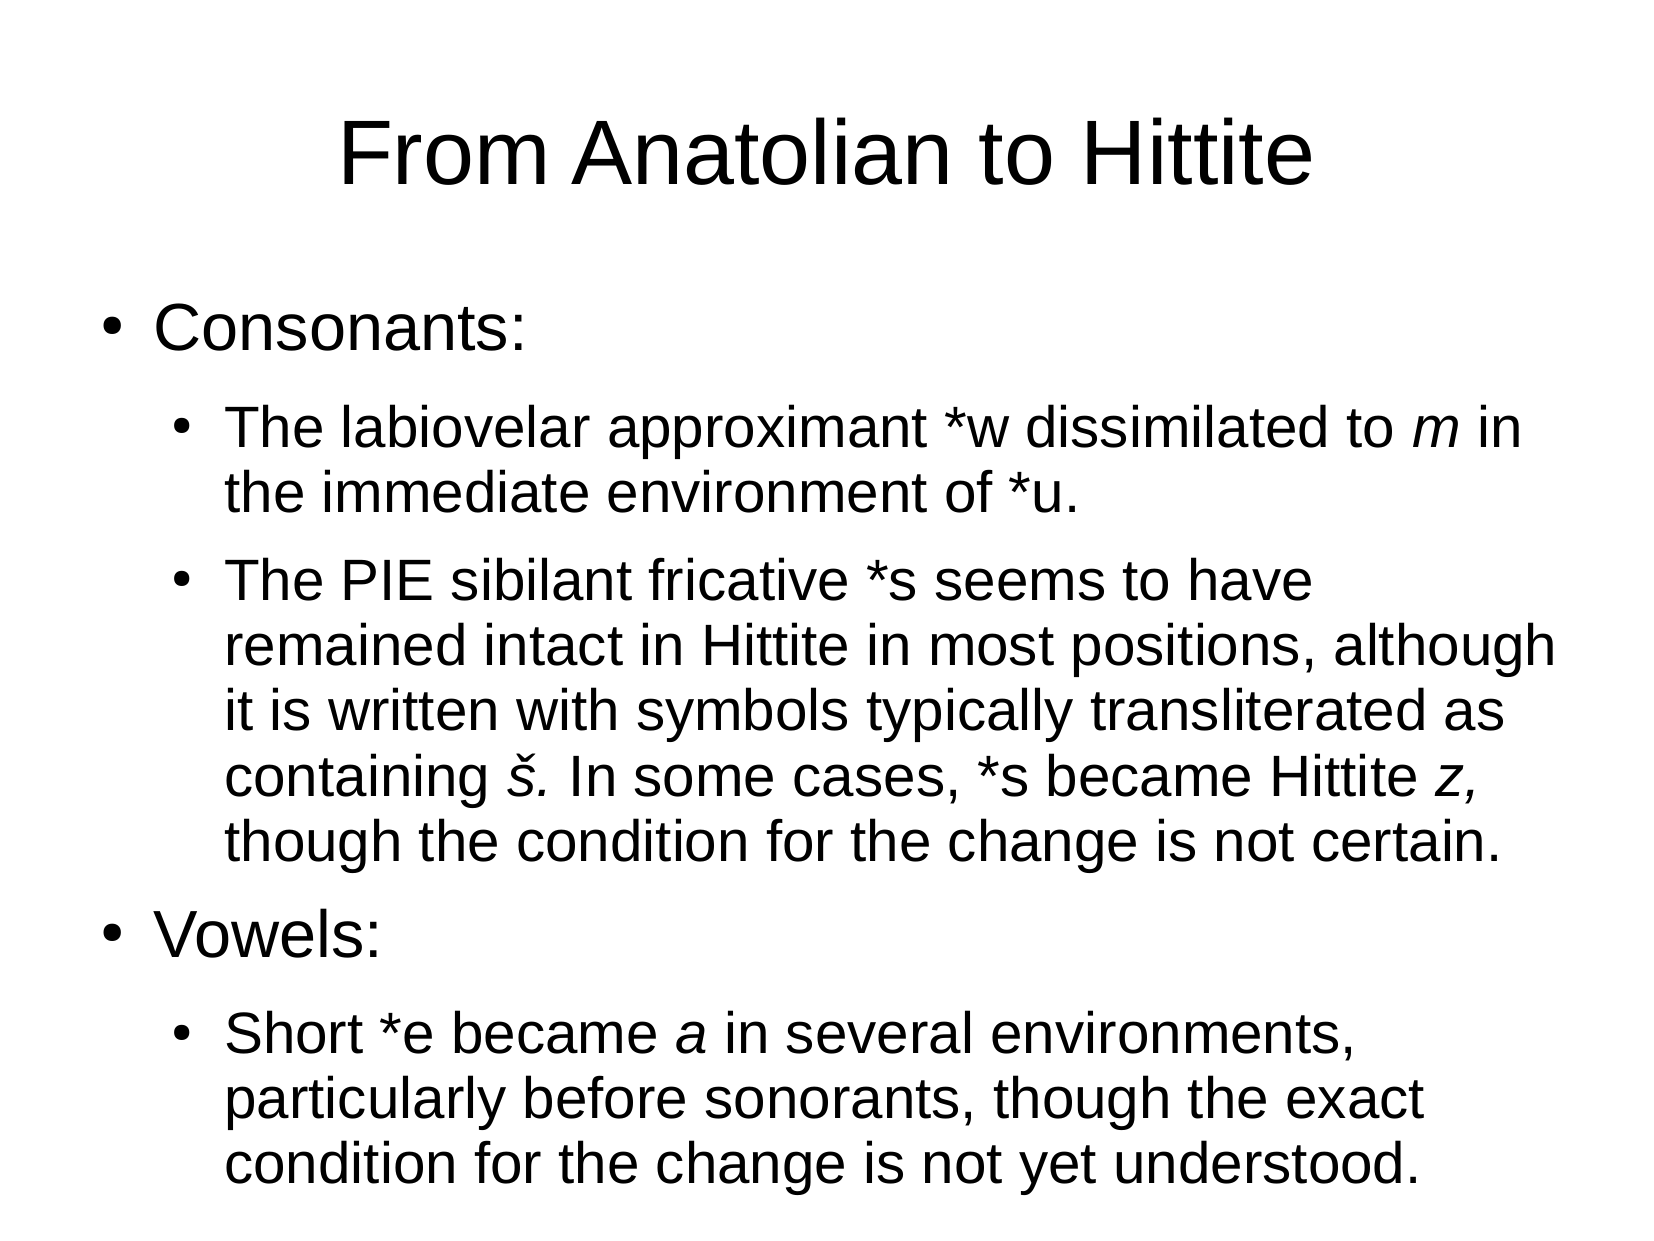

# From Anatolian to Hittite
Consonants:
The labiovelar approximant *w dissimilated to m in the immediate environment of *u.
The PIE sibilant fricative *s seems to have remained intact in Hittite in most positions, although it is written with symbols typically transliterated as containing š. In some cases, *s became Hittite z, though the condition for the change is not certain.
Vowels:
Short *e became a in several environments, particularly before sonorants, though the exact condition for the change is not yet understood.